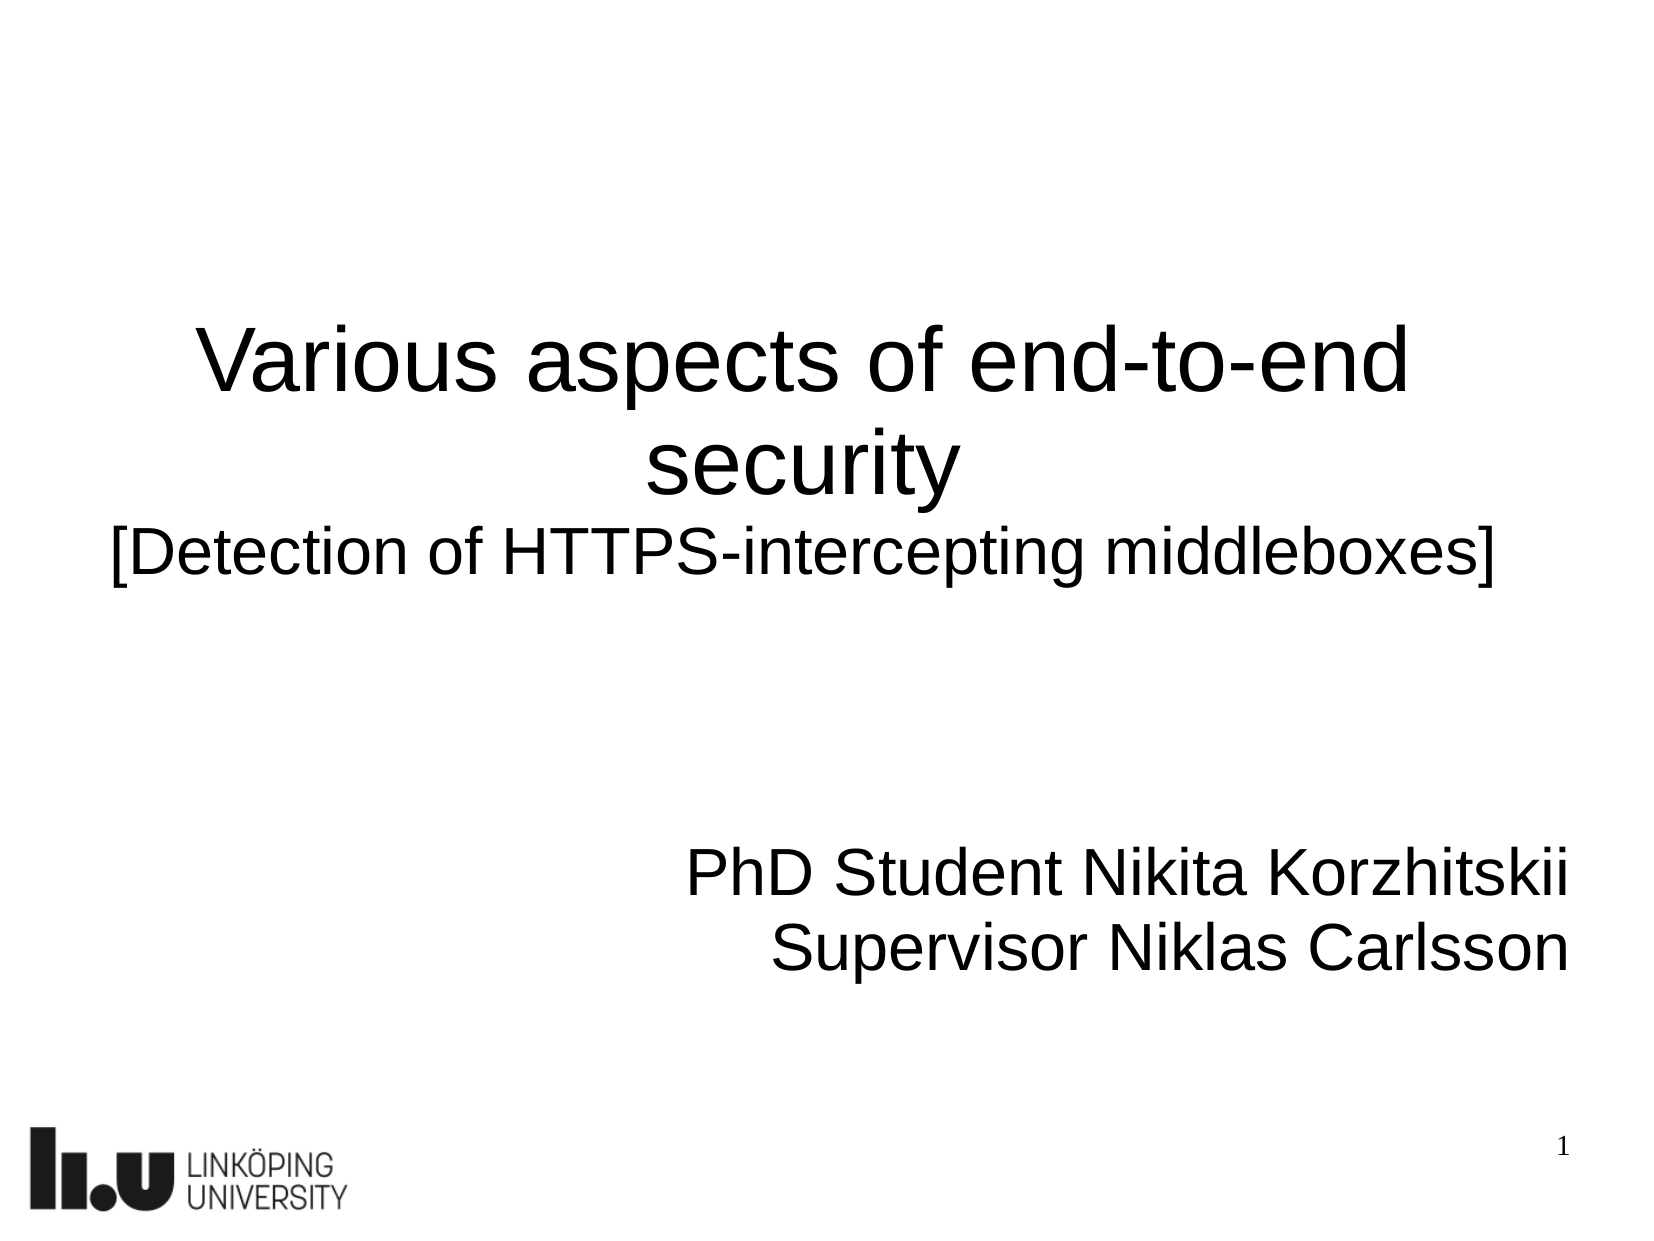

# Various aspects of end-to-end security [Detection of HTTPS-intercepting middleboxes]
PhD Student Nikita Korzhitskii
Supervisor Niklas Carlsson
1